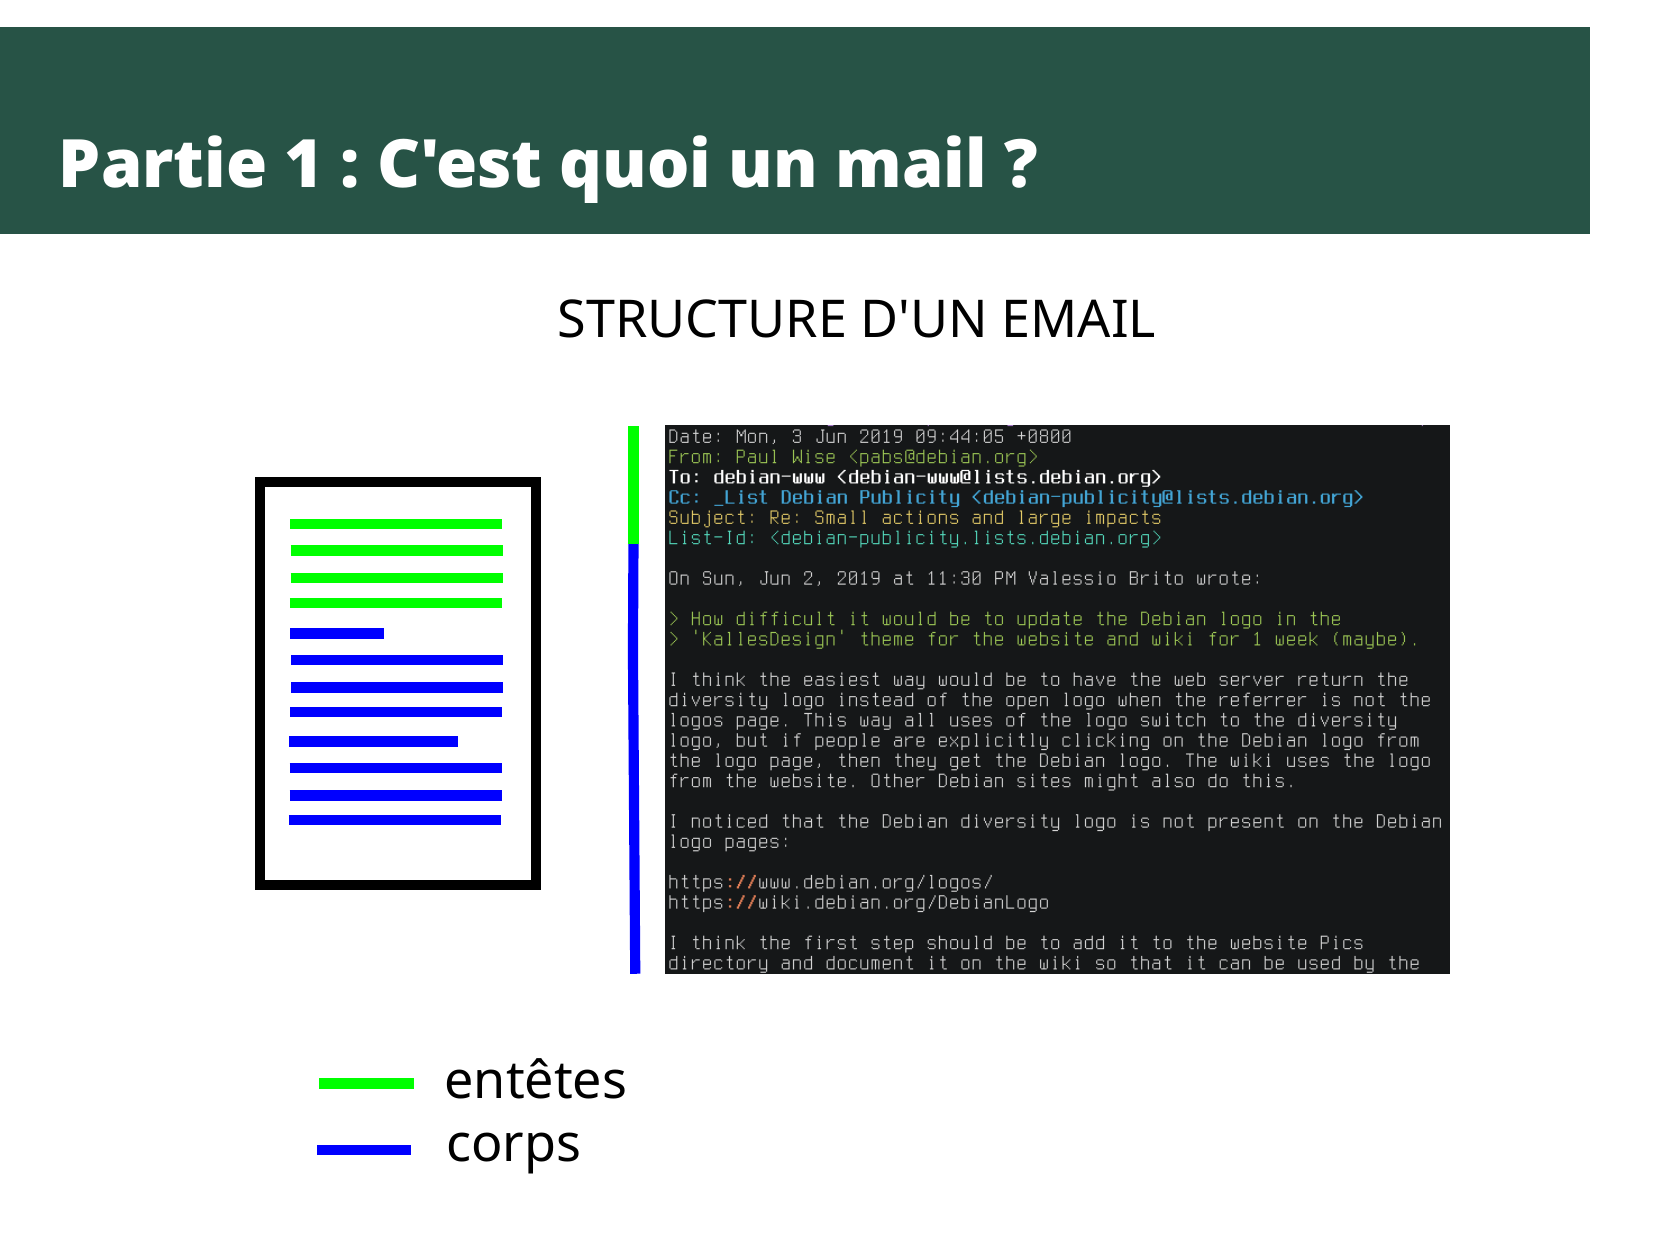

# Partie 1 : C'est quoi un mail ?